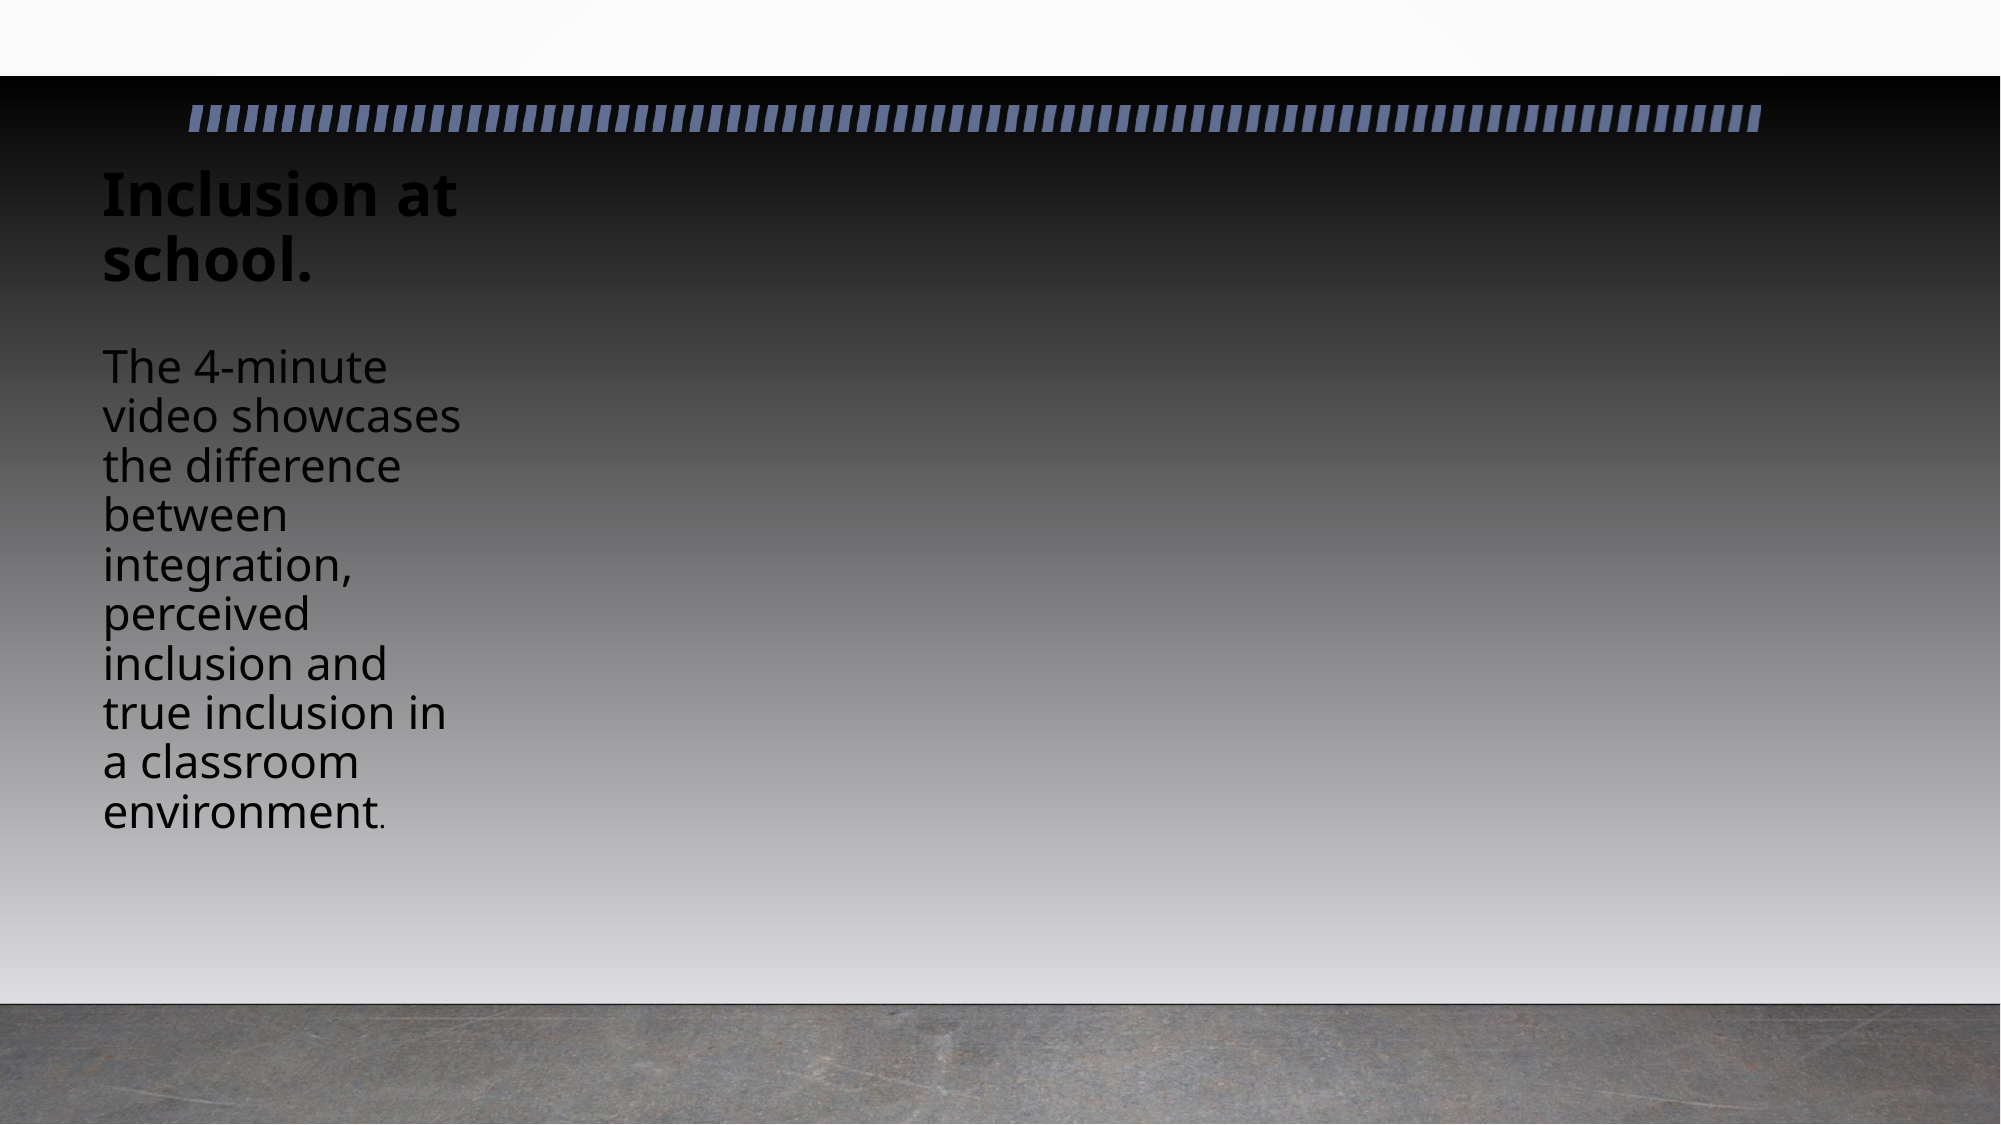

# Inclusion at school. The 4-minute video showcases the difference between integration, perceived inclusion and true inclusion in a classroom environment.